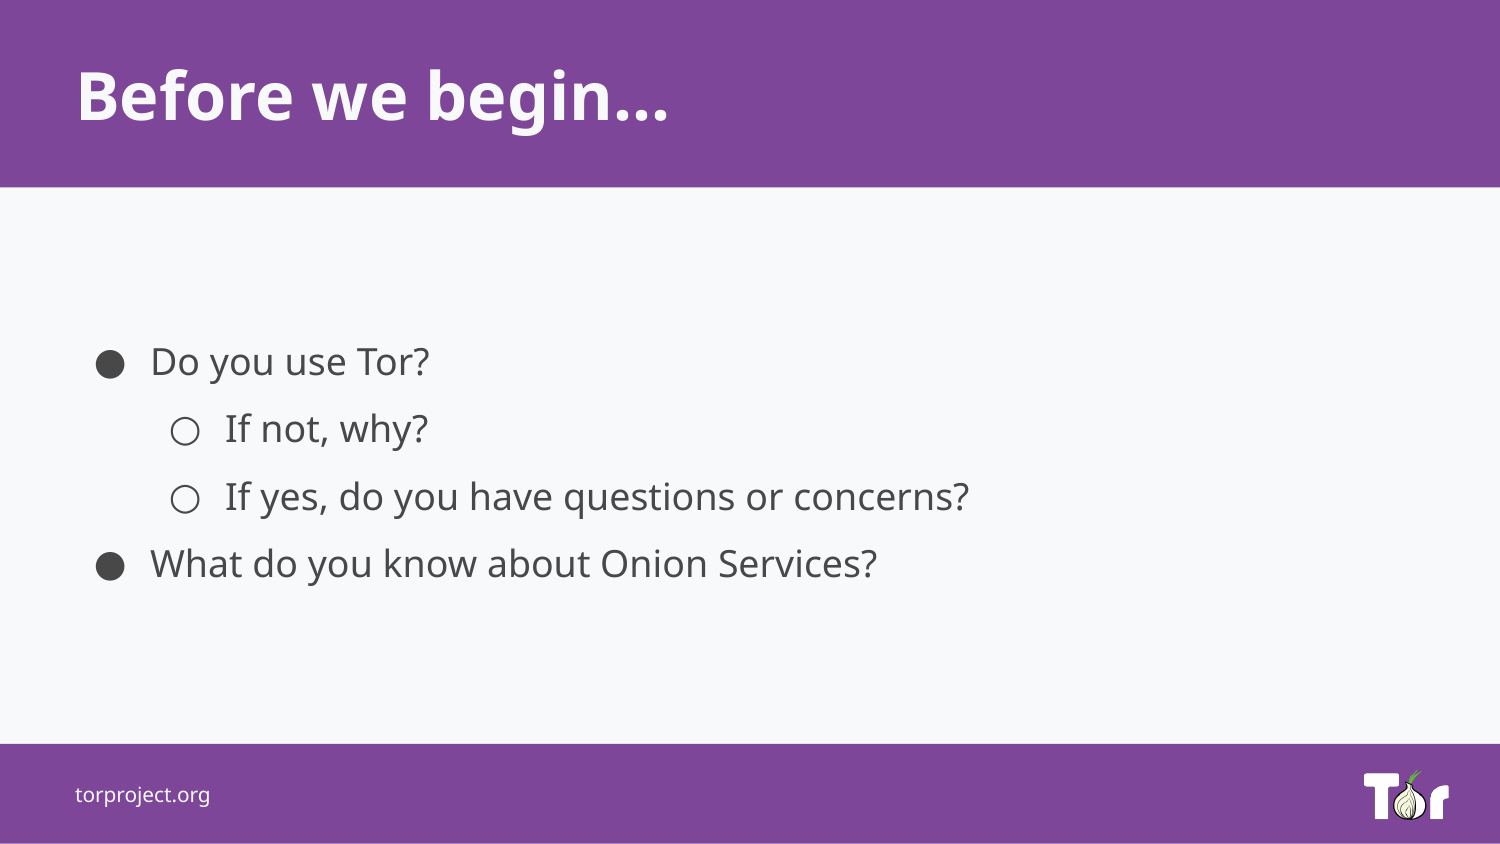

# Before we begin…
Do you use Tor?
If not, why?
If yes, do you have questions or concerns?
What do you know about Onion Services?